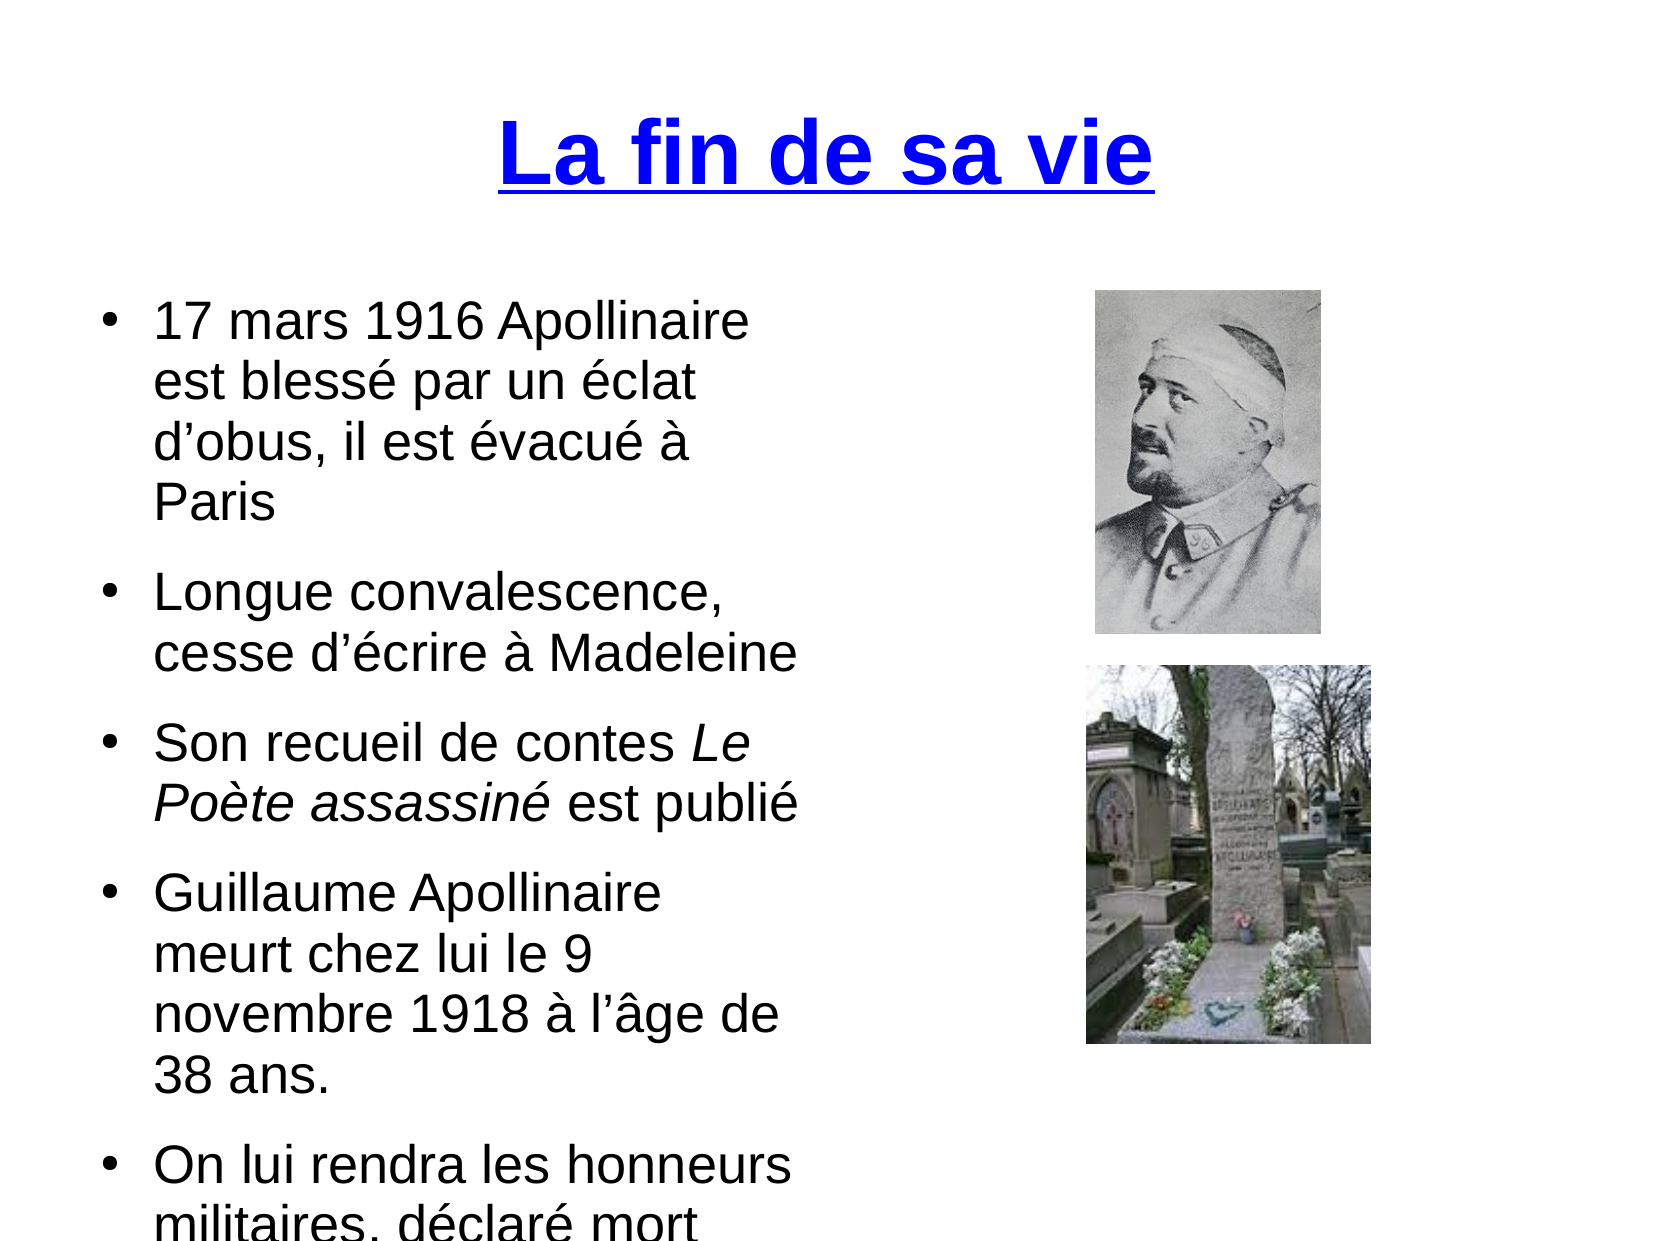

# La fin de sa vie
17 mars 1916 Apollinaire est blessé par un éclat d’obus, il est évacué à Paris
Longue convalescence, cesse d’écrire à Madeleine
Son recueil de contes Le Poète assassiné est publié
Guillaume Apollinaire meurt chez lui le 9 novembre 1918 à l’âge de 38 ans.
On lui rendra les honneurs militaires, déclaré mort pour la France.